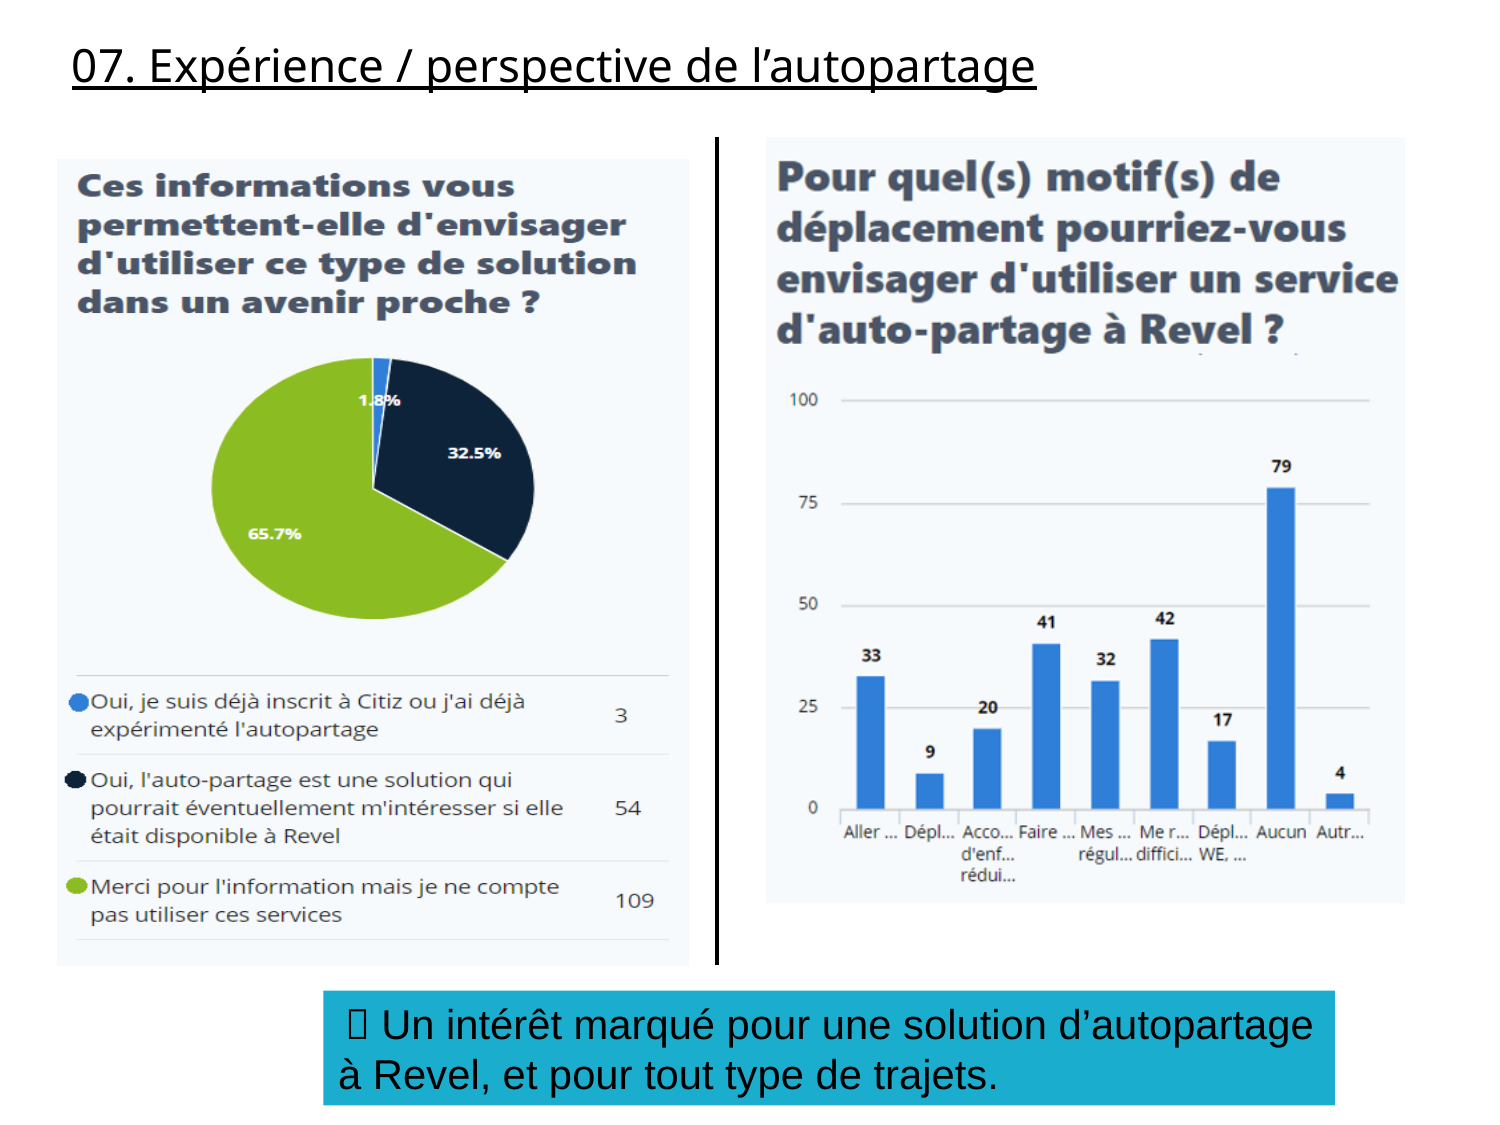

07. Expérience / perspective de l’autopartage
  Un intérêt marqué pour une solution d’autopartage à Revel, et pour tout type de trajets.